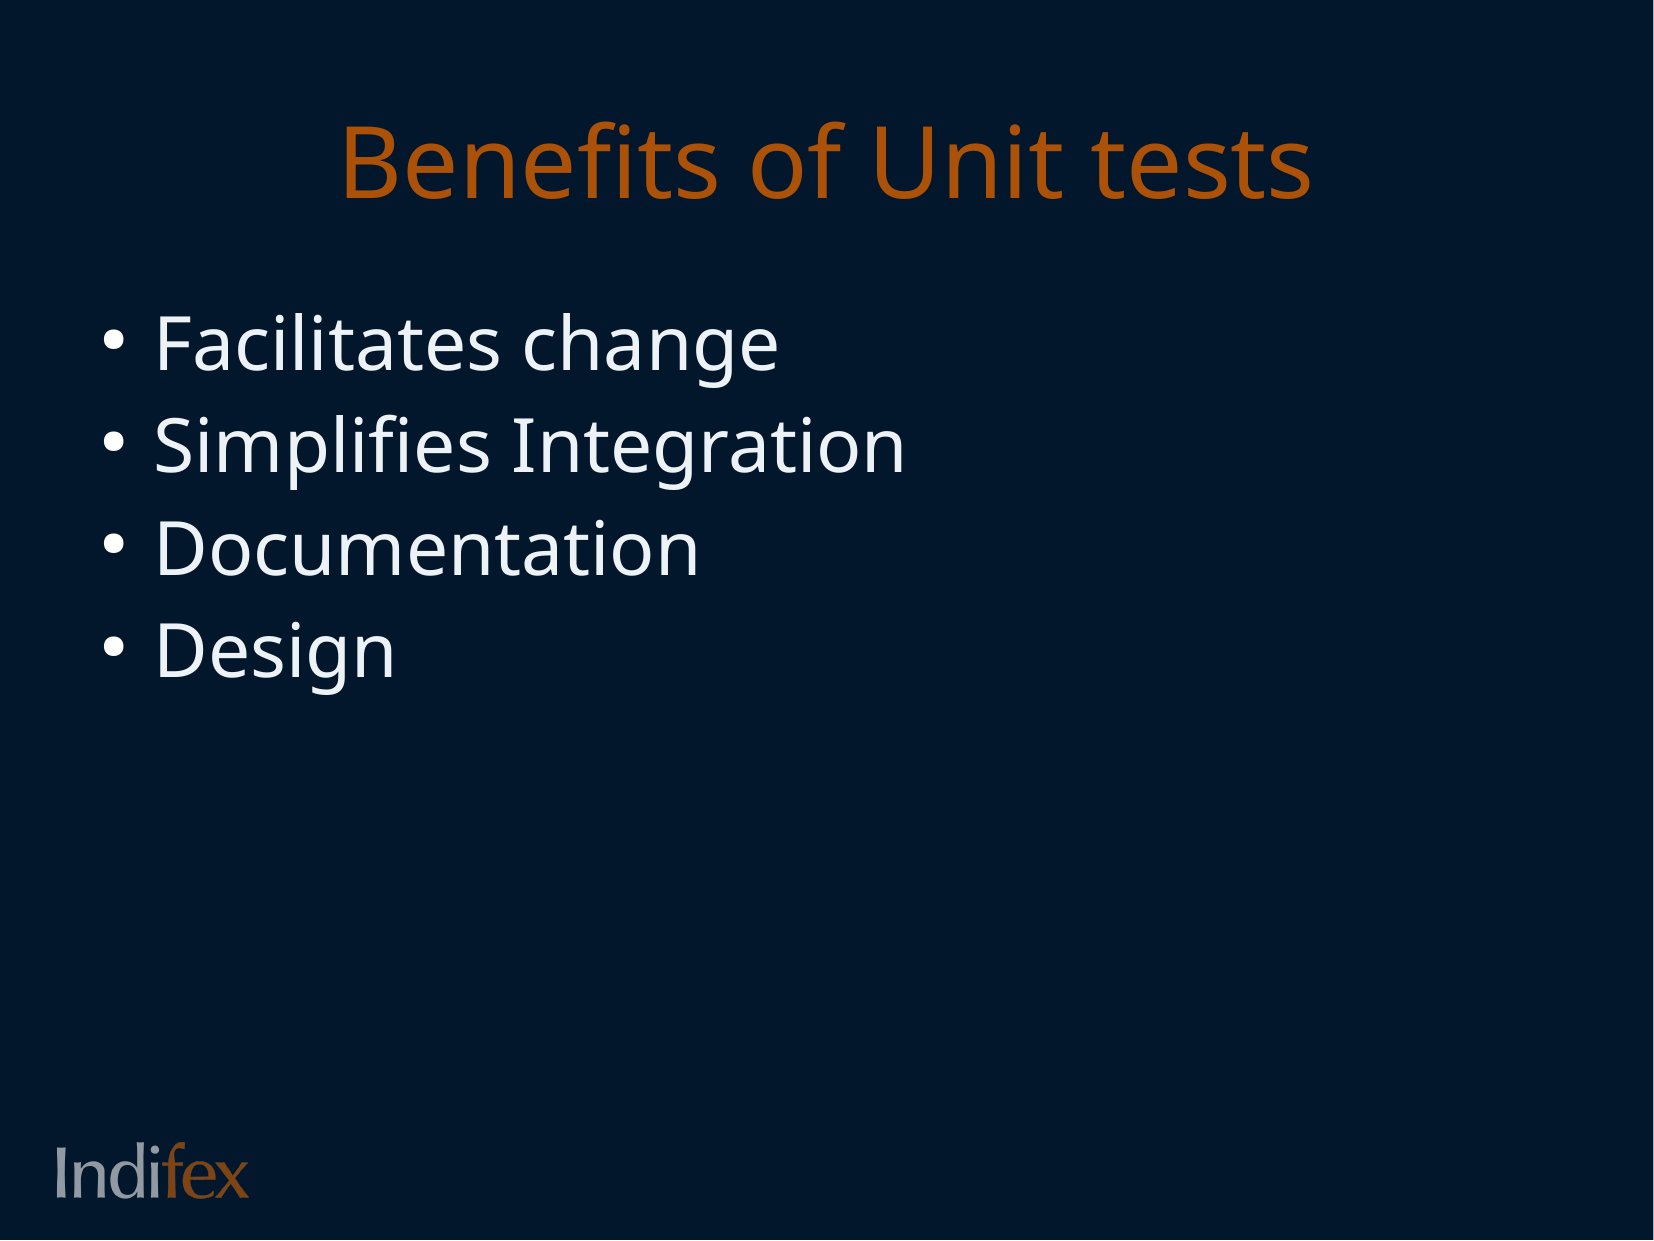

# Benefits of Unit tests
Facilitates change
Simplifies Integration
Documentation
Design